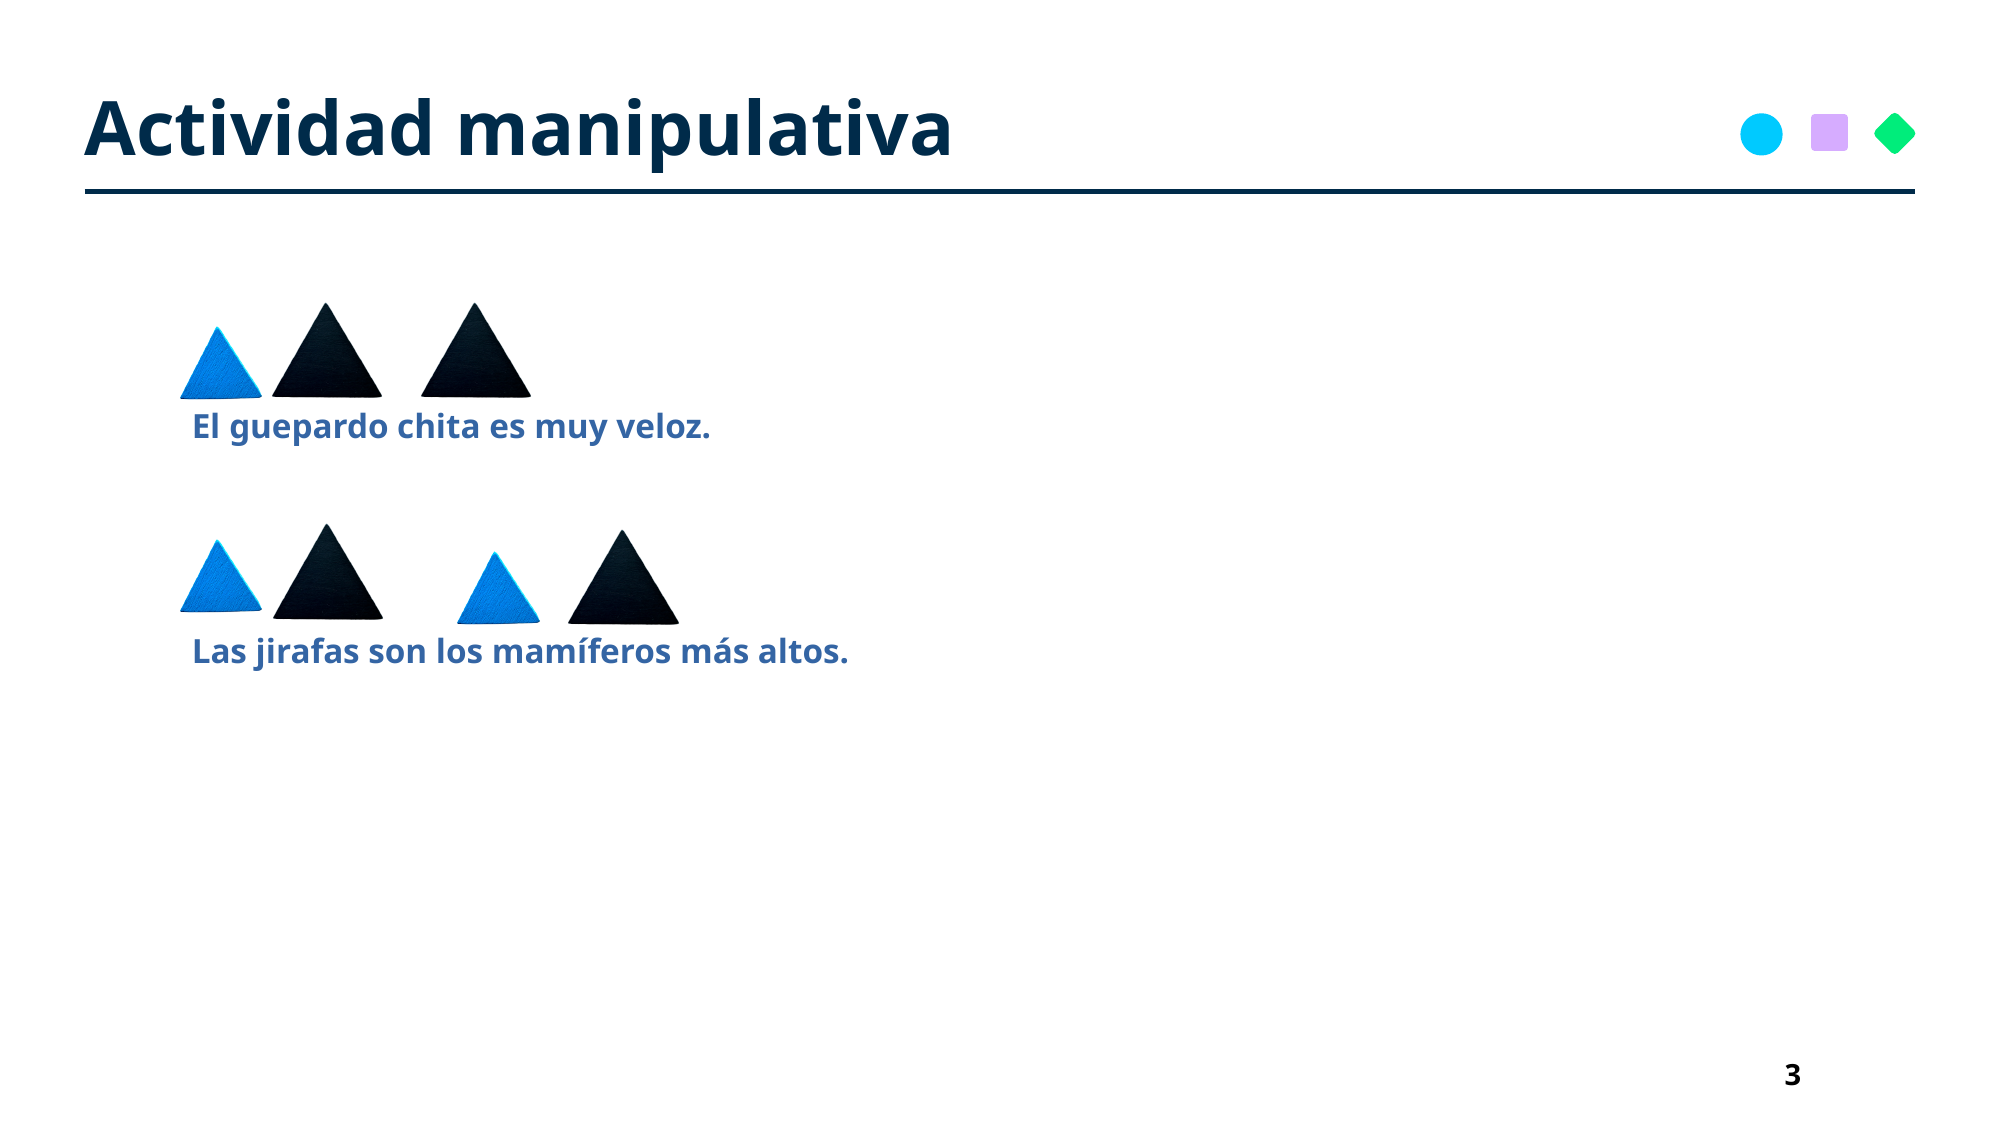

# Actividad manipulativa
El guepardo chita es muy veloz.
Las jirafas son los mamíferos más altos.